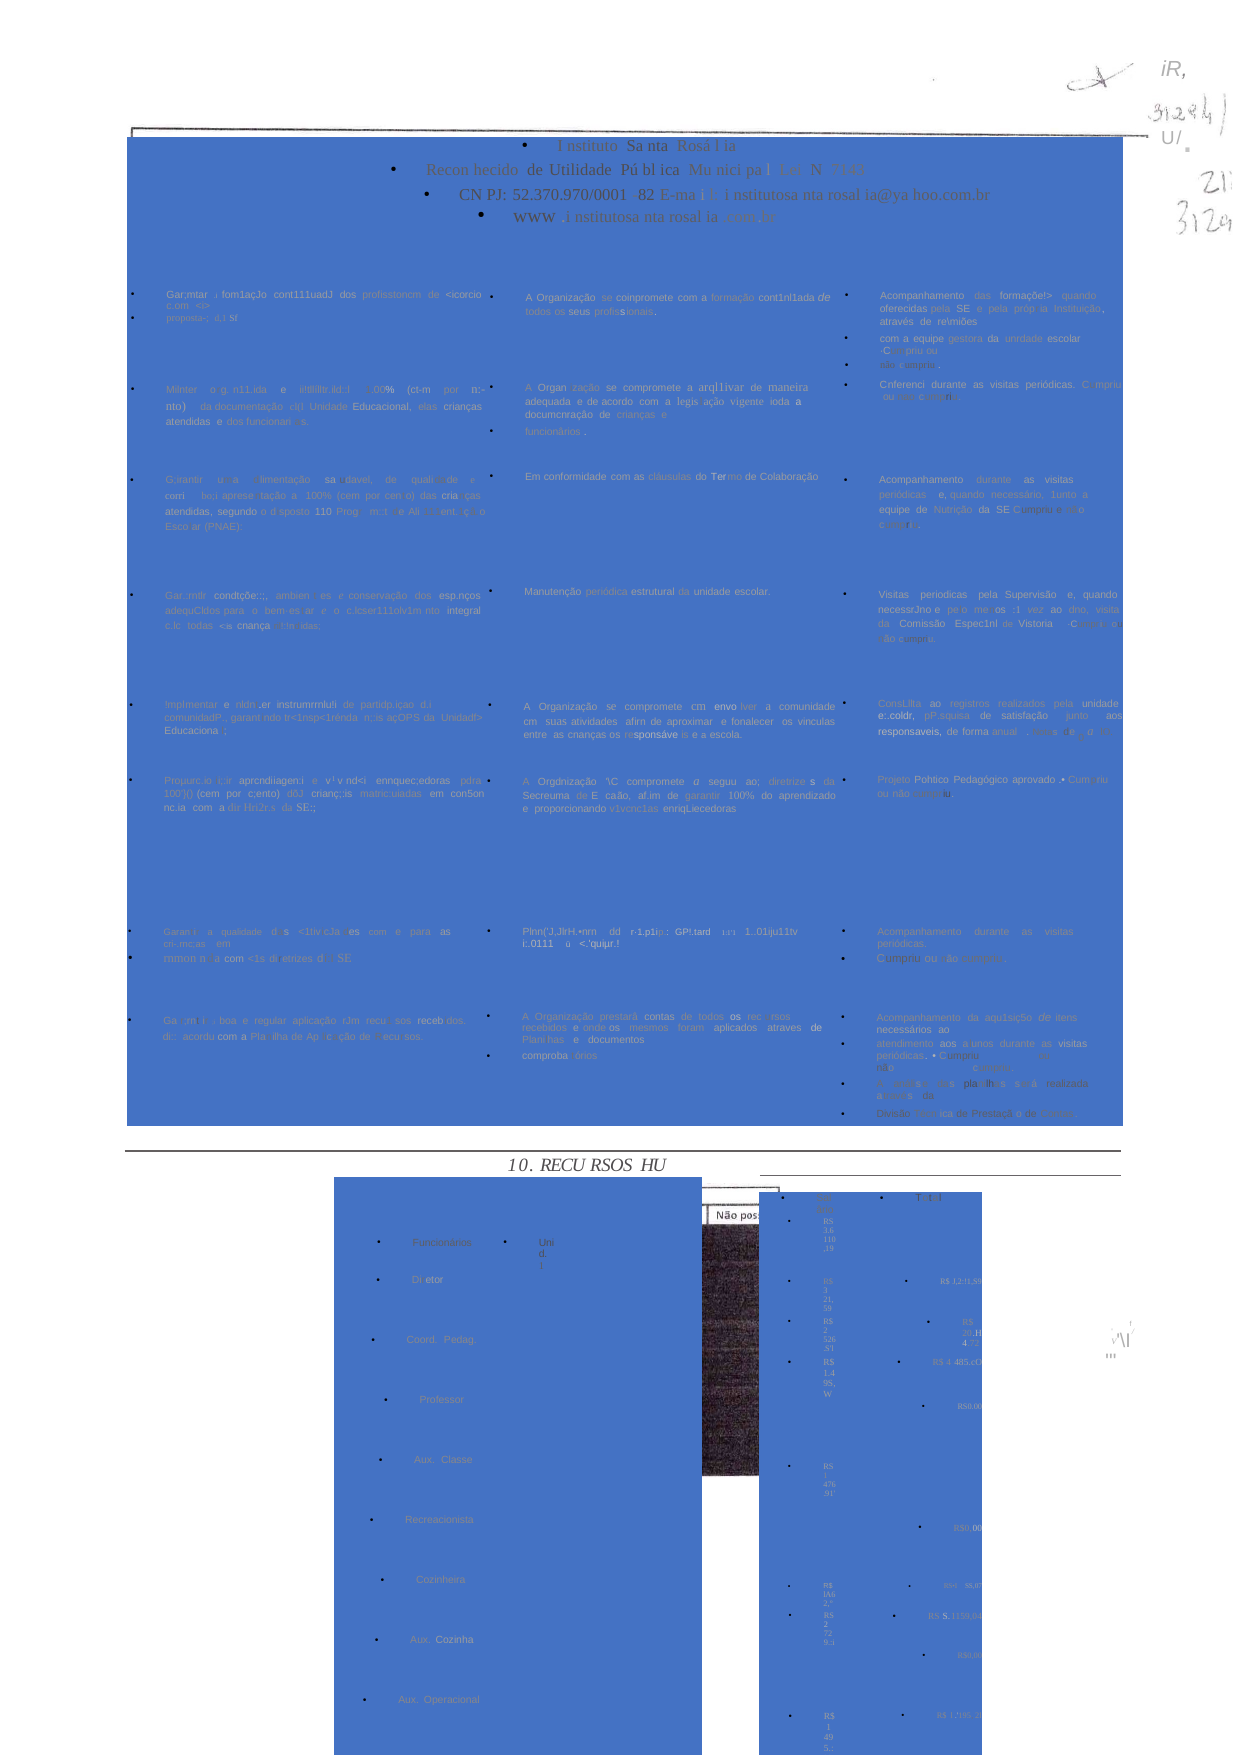

iR, U/.
| I nstituto Sa nta Rosá l ia Recon hecido de Utilidade Pú bl ica Mu nici pa l Lei N 7143 CN PJ: 52.370.970/0001 -82 E-ma i l: i nstitutosa nta rosal ia@ya hoo.com.br www .i nstitutosa nta rosal ia .com.br | | |
| --- | --- | --- |
| Gar;mtar .i fom1açJo cont111uadJ dos profisstoncm de <icorcio c.om <i> proposta-; d,1 Sf | A Organização se coinpromete com a formação cont1nl1ada de todos os seus profissionais. | Acompanhamento das formaçõe!> quando oferecidas pela SE e pela própria Instituição, através de re\miões com a equipe gestora da unrdade escolar ·Cumpriu ou não cumpriu . |
| Milnter org. n11.ida e ii!tllílltr.ild::l 1.00% (ct-m por n:-nto) da documentação cl(l Unidade Educacional, elas crianças atendidas e dos funcionari as. | A Organ ização se compromete a arql1ivar de maneira adequada e de acordo com a legislação vigente ioda a documcnraçâo de crianças e funcionârios . | Cnferenci durante as visitas periódicas. Cumpriu ou nao cumpriu. |
| G;irantir uma dlimentação sa udavel, de qualidade e corri bo;i apresentação a 100% (cem por cento) das crianças atendidas, segundo o disposto 110 Progr m::t de Ali 111ent.1çâ.o Escolar (PNAE): | Em conformidade com as cláusulas do Termo de Colaboração | Acompanhamento durante as visitas periódicas e, quando necessário, 1unto a equipe de Nutrição da SE Cumpriu e não cumpriu. |
| Gar.:rntlr condtçõe::;, ambien t es e conservação dos esp.nços adequCldos para o bem·estar e o c.lcser111olv1m nto integral c.lc todas <:is cnança ril!:!ndidas; | Manutenção periódica estrutural da unidade escolar. | Visitas periodicas pela Supervisão e, quando necessrJno e pelo menos :1 vez ao dno, visita da Comissão Espec1nl de Vistoria ·Cumpriu ou não cumpriu. |
| !mplmentar e nldnt.er instrumrrnlu!i de partidp.içao d.i comunidadP., garantindo tr<1nsp<1rénda n;:is açOPS da Unidadf> Educaciona l; | A Organização se compromete cm envo lver a comunidade cm suas atividades afirn de aproximar e fonalecer os vinculas entre as cnanças os responsáve is e a escola. | ConsLllta ao registros realizados pela unidade e:.coldr, pP.squisa de satisfação junto aos responsaveis, de forma anual . Notas de 0 a lO. |
| Proµurc.io ii;:ir aprcndiiagen:i e v1 v nd<i ennquec;edoras pdra 100'}() (cem por c;ento) dõJ crianç;:is matric:uiadas em con5on nc.ia com a dir Hri2r.s da SE:; | A Orgdnização '\C compromete a seguu ao; diretrize s da Secreuma de E caão, af.im de garantir 100% do aprendizado e proporcionando v1vcnc1as enriqLiecedoras | Projeto Pohtico Pedagógico aprovado .• Cumpriu ou não cumpriu. |
| Garantir a qualidade das <1tivicJa des com e para as cri-.rnc;as em rnmon nda com <1s diretrizes dí:I SE | Plnn('J,JlrH.•nrn dd r·1.p1ip.: GP!.tard 1:1'1 1..01iju11tv i:.0111 ü <.'quiµr.! | Acompanhamento durante as visitas periódicas. Cumpriu ou não cumpriu. |
| Ga r;rnt ir ;i boa e regular aplicação rJm recu1 sos recebidos. di:: acordu com a Planilha de Ap licação de Recursos. | A Organização prestarâ contas de todos os rec ursos recebidos e onde os mesmos foram aplicados atraves de Planilhas e documentos comproba tórios | Acompanhamento da aqu1siç5o de itens necessários ao atendimento aos alunos durante as visitas periódicas. • Cumpriu ou não cumpriu. A análise das planilhas será realizada através da Divisão Técn ica de Prestaçã o de Contas. |
10. RECU RSOS HU MANOS
| | | |
| --- | --- | --- |
| Funcionários | Unid. 1 | |
| Diretor | | |
| Coord. Pedag. | | |
| Professor | | |
| Aux. Classe | | |
| Recreacionista | | |
| Cozinheira | | |
| Aux. Cozinha | | |
| Aux. Operacional | | |
| ASSIS\. Adm. | | |
| Aux . Adm. | | |
| Agente Escolar | | |
| | | |
| Total | 21 | |
| Salârio | Total |
| --- | --- |
| RS 3.6110,19 | |
| R$ 3 21,59 | R$ J,2:!1,S9 |
| R$ 2 526.S'l | R$ 20.H4.72 |
| R$1.49S,W | R$ 4 485.cO |
| | RS0.00 |
| RS 1 476.91' | |
| | R$0,00 |
| R$ lA62,º | RS•I SS,07 |
| RS 2 729.:i | RS S.1159,04 |
| | R$0,00 |
| R$ 1 495.:!1 | R$ l .'195, 2l |
| | RS0.00 |
f
' /V
'\I
'"
R$ 45.858,34
Plano de Trabalho 3